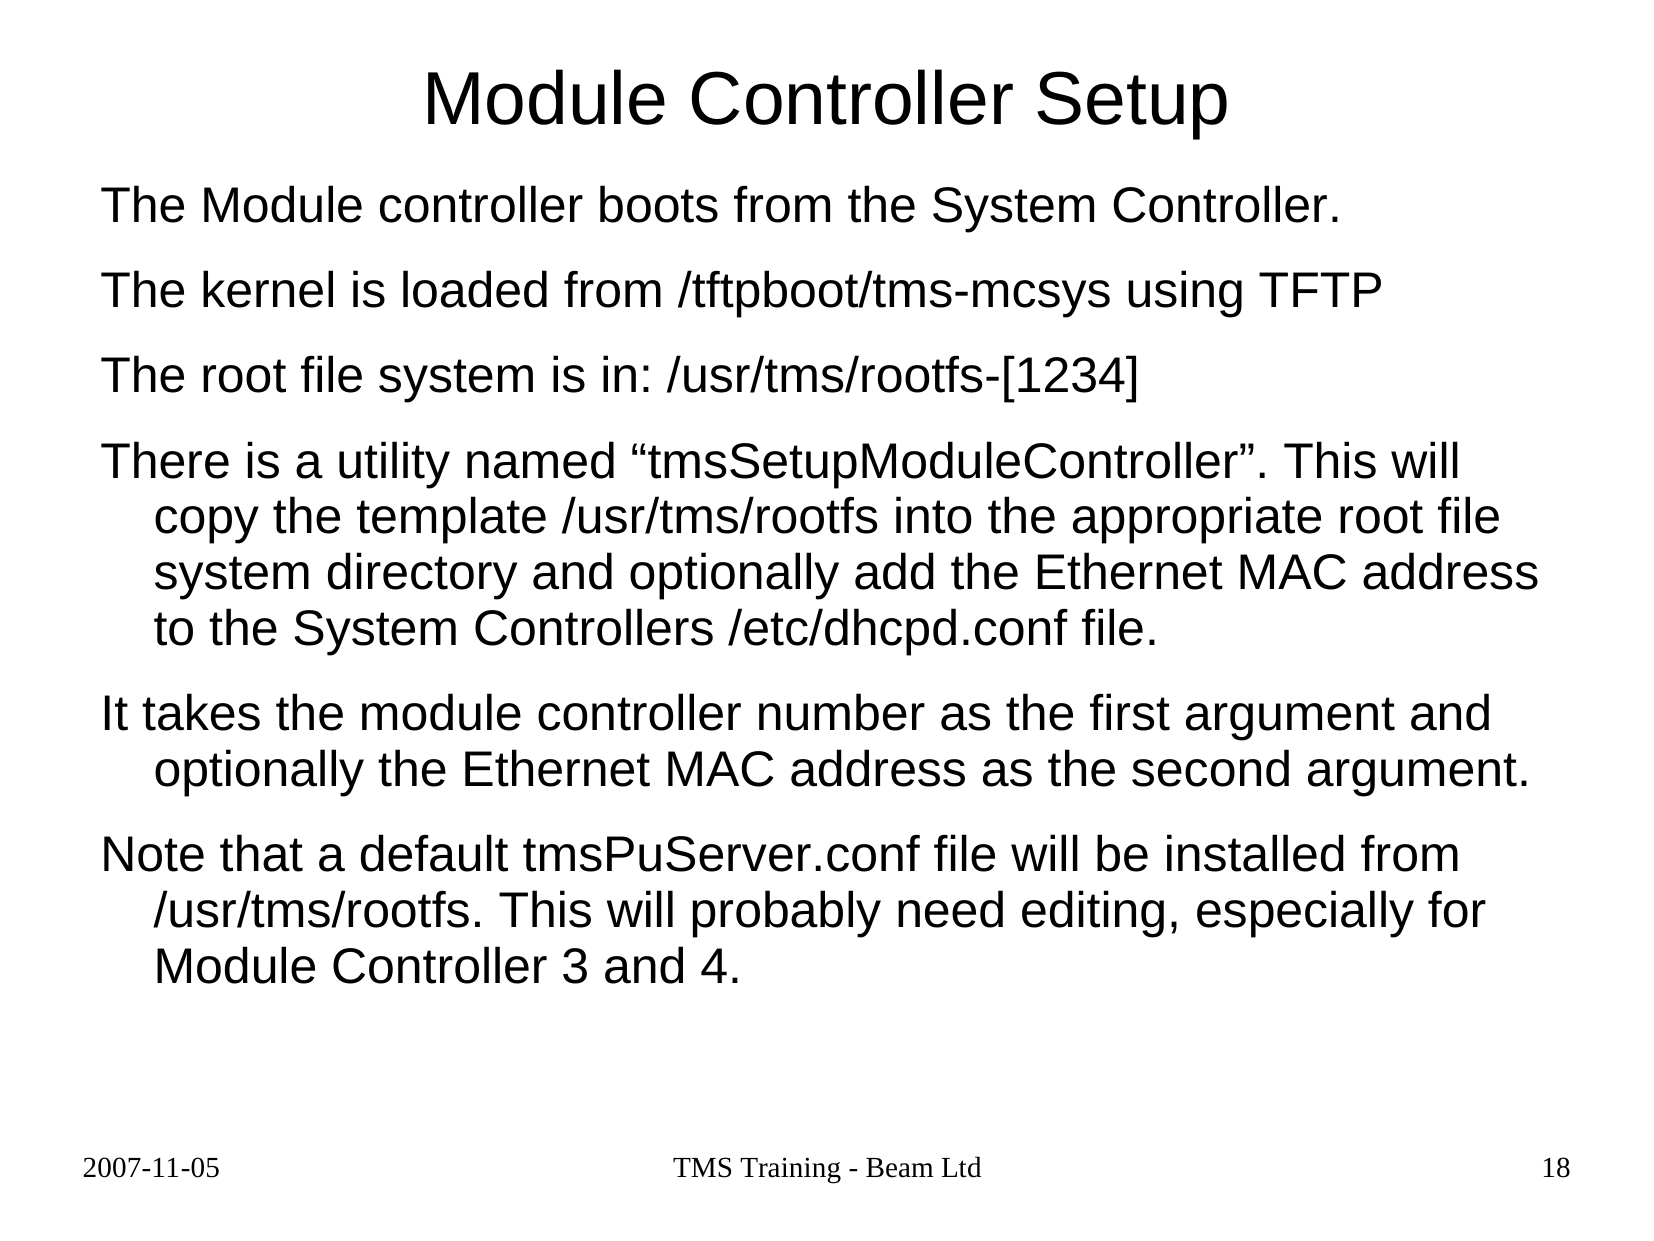

# Module Controller Setup
The Module controller boots from the System Controller.
The kernel is loaded from /tftpboot/tms-mcsys using TFTP
The root file system is in: /usr/tms/rootfs-[1234]
There is a utility named “tmsSetupModuleController”. This will copy the template /usr/tms/rootfs into the appropriate root file system directory and optionally add the Ethernet MAC address to the System Controllers /etc/dhcpd.conf file.
It takes the module controller number as the first argument and optionally the Ethernet MAC address as the second argument.
Note that a default tmsPuServer.conf file will be installed from /usr/tms/rootfs. This will probably need editing, especially for Module Controller 3 and 4.
18